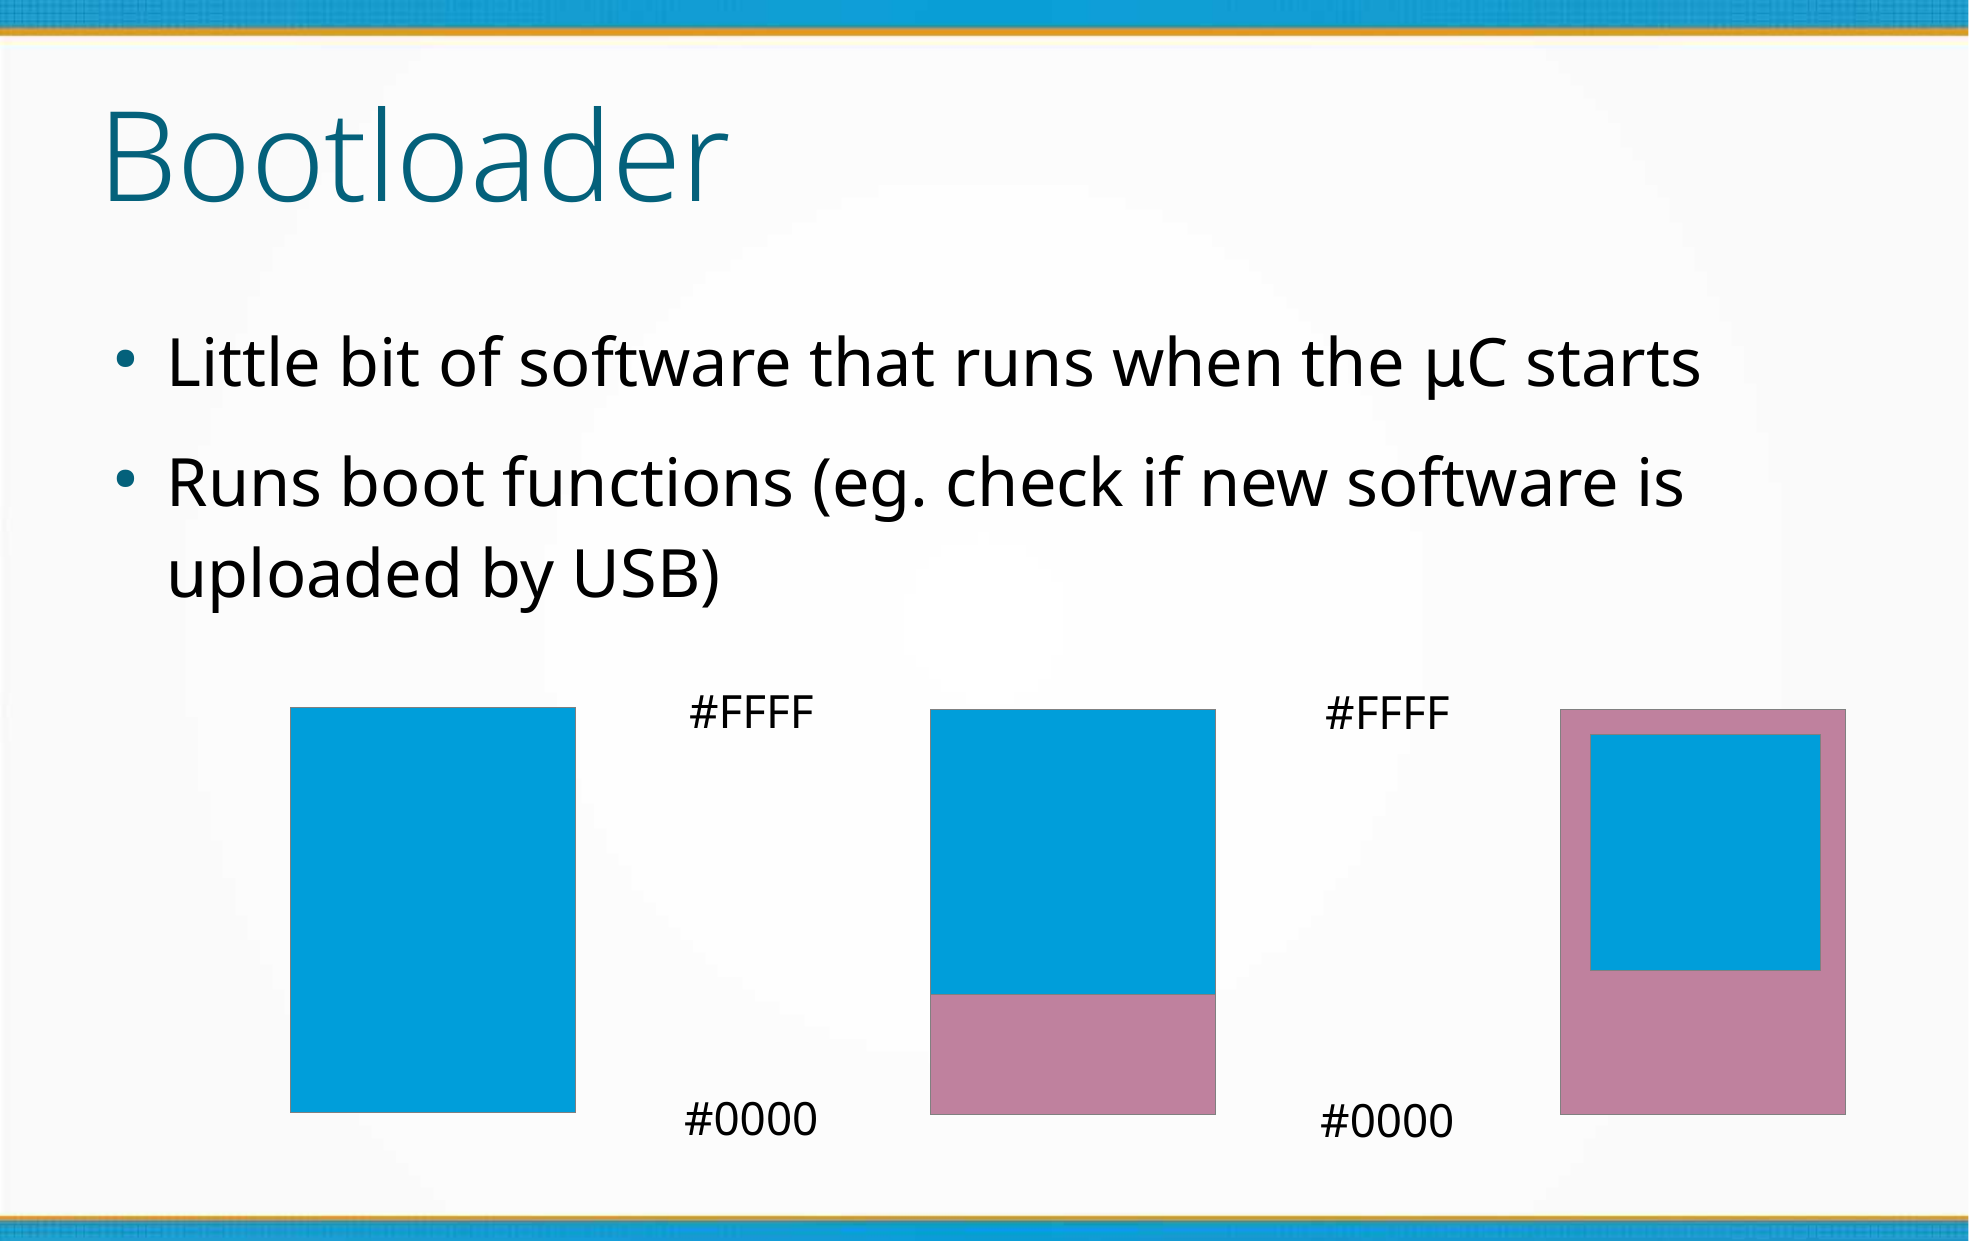

# Bootloader
Little bit of software that runs when the µC starts
Runs boot functions (eg. check if new software is uploaded by USB)
#FFFF
#FFFF
#0000
#0000